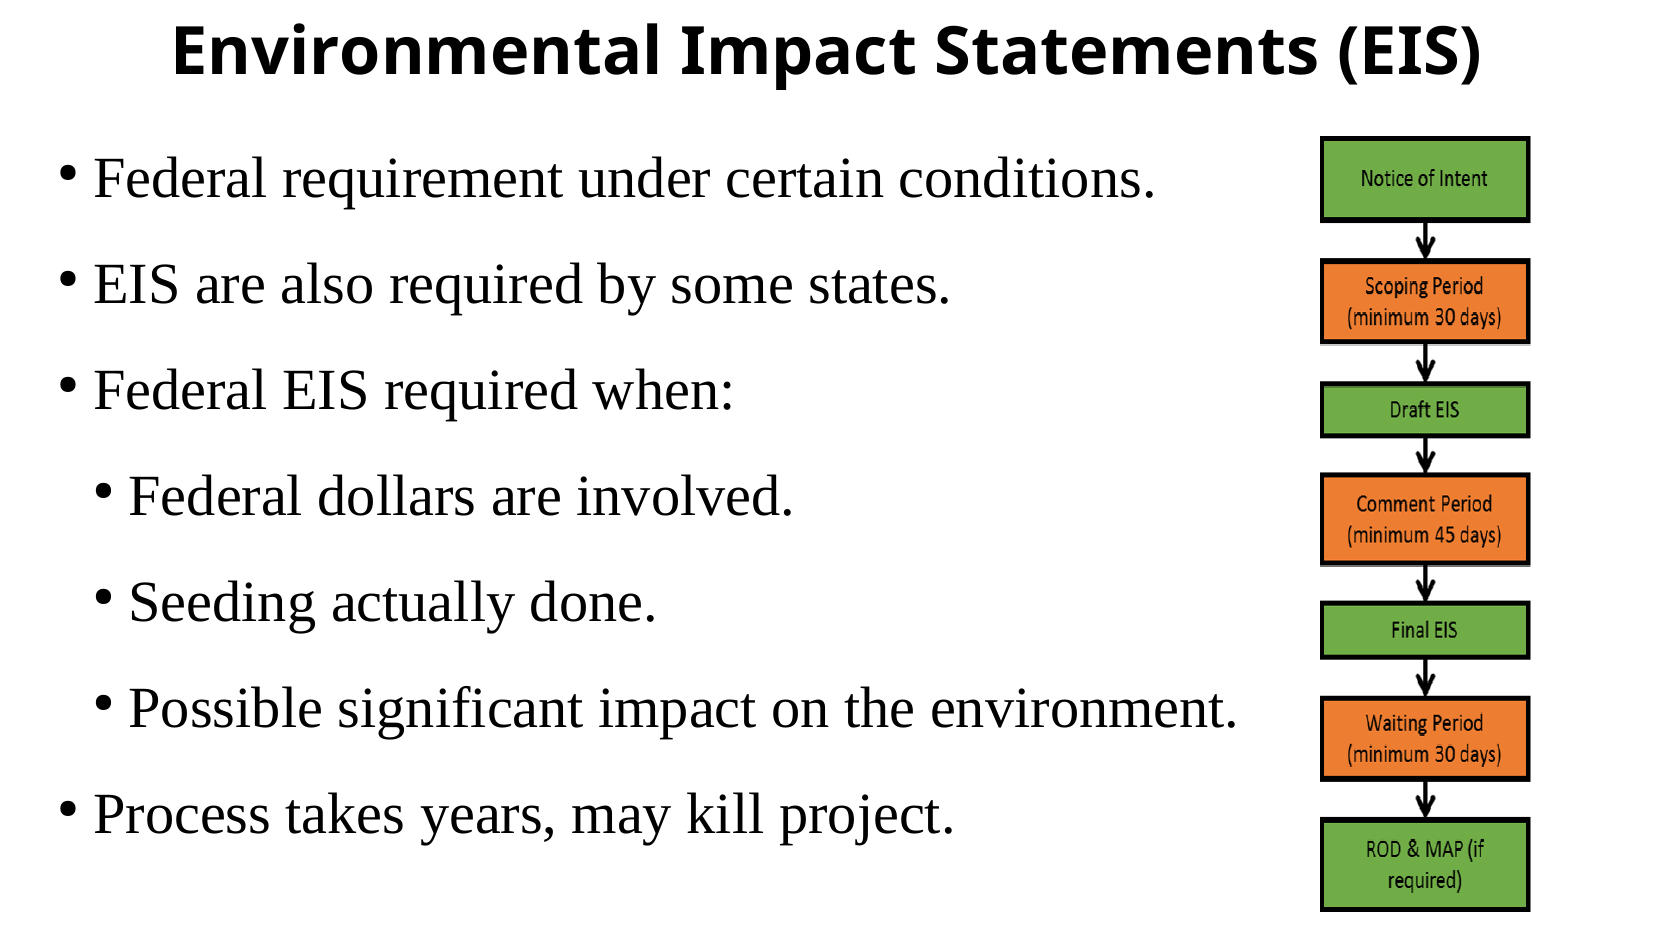

# Environmental Impact Statements (EIS)
Federal requirement under certain conditions.
EIS are also required by some states.
Federal EIS required when:
Federal dollars are involved.
Seeding actually done.
Possible significant impact on the environment.
Process takes years, may kill project.